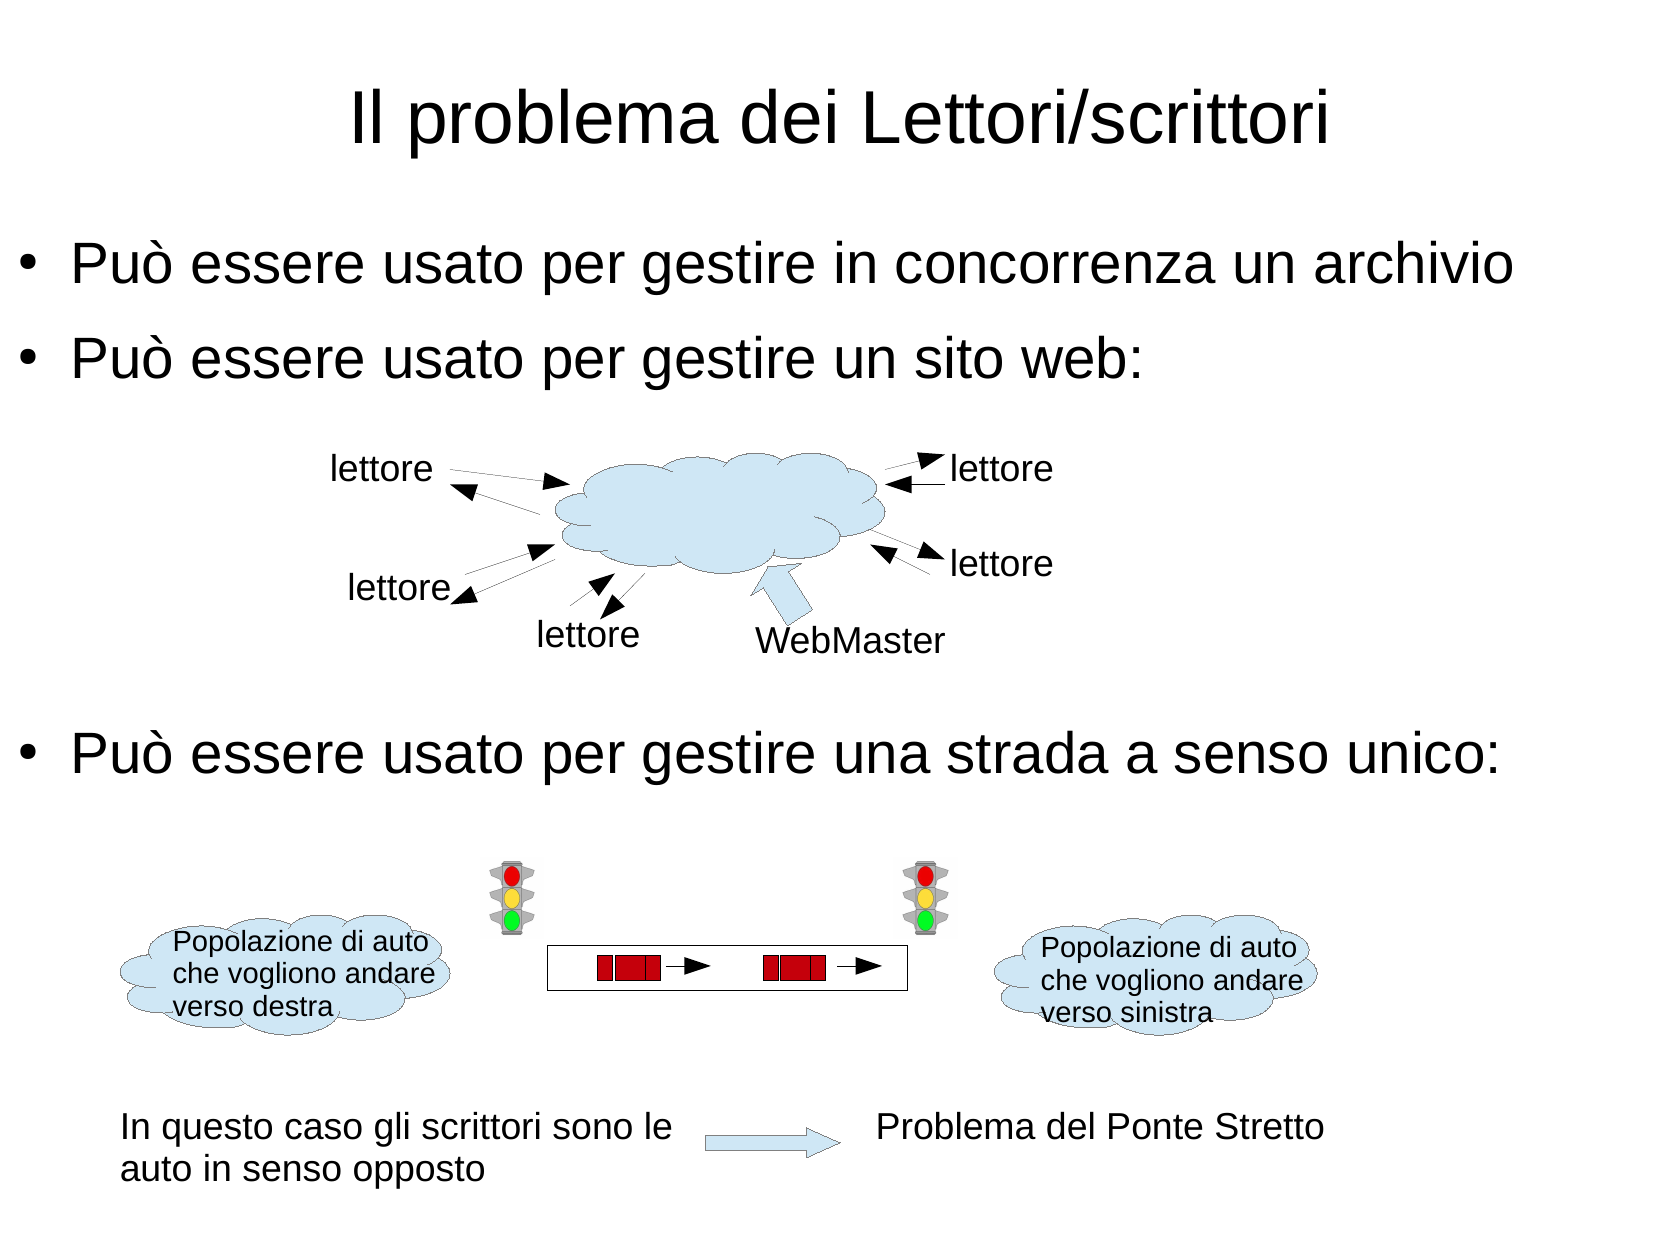

# Il problema dei Lettori/scrittori
Può essere usato per gestire in concorrenza un archivio
Può essere usato per gestire un sito web:
lettore
lettore
lettore
lettore
lettore
WebMaster
Può essere usato per gestire una strada a senso unico:
Popolazione di auto che vogliono andare verso destra
Popolazione di auto che vogliono andare verso sinistra
In questo caso gli scrittori sono le auto in senso opposto
Problema del Ponte Stretto